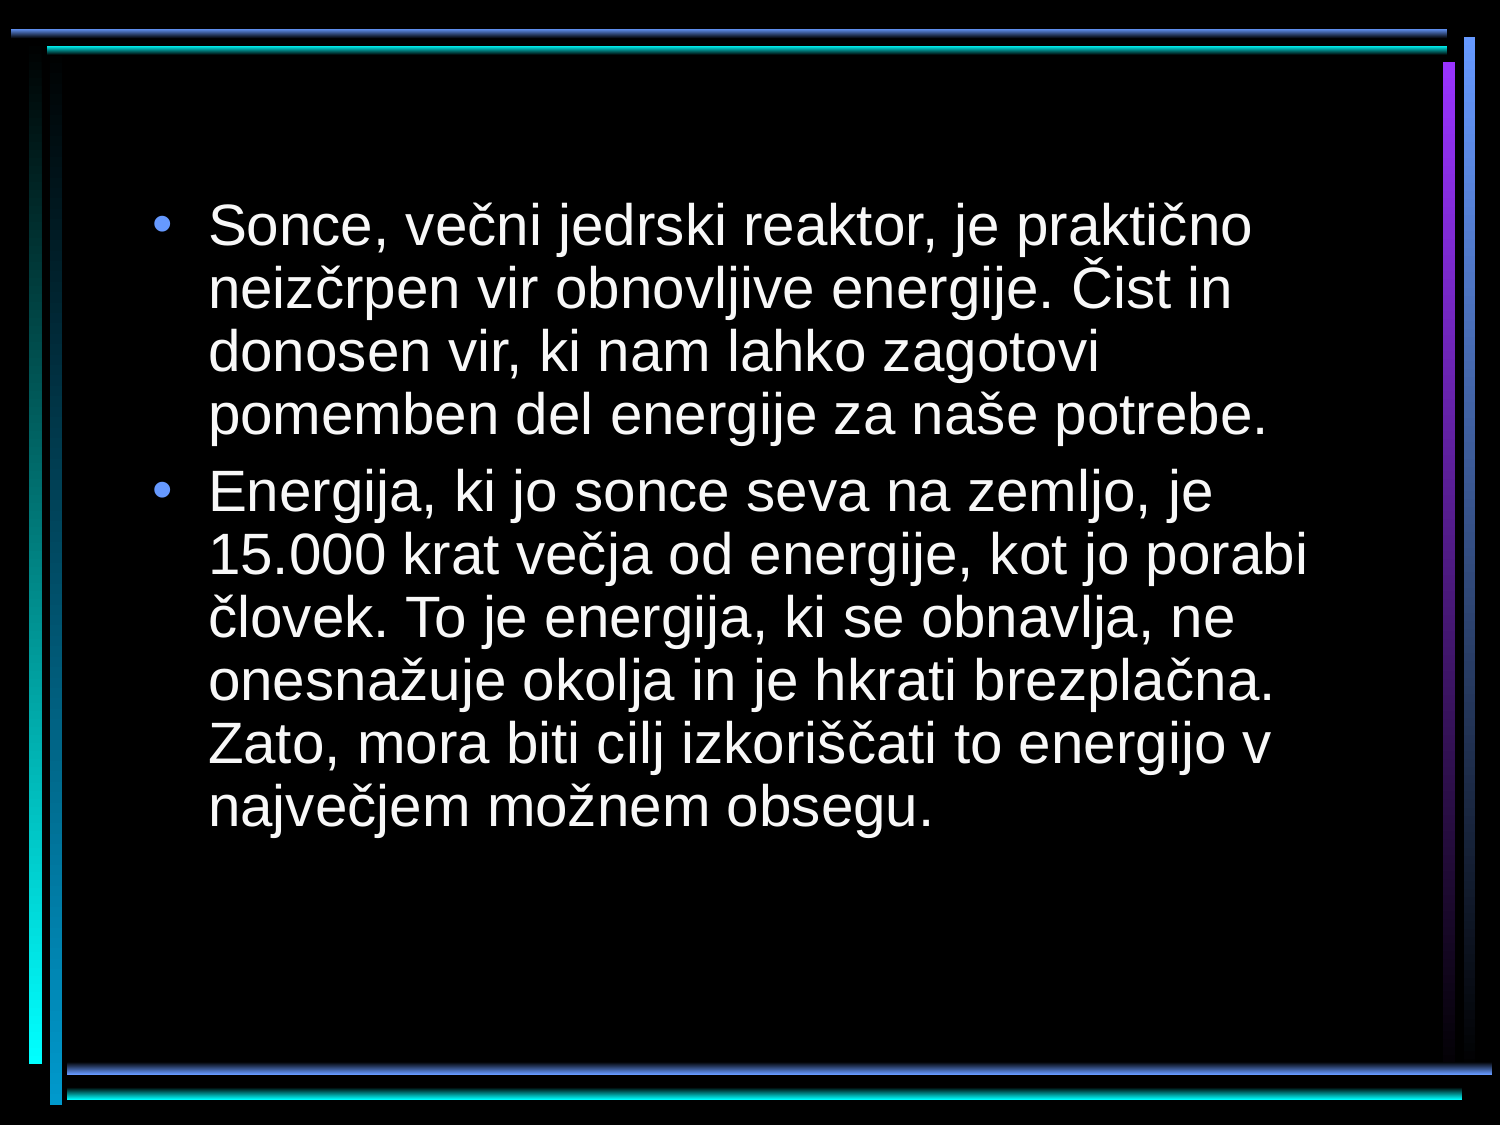

# Sonce, večni jedrski reaktor, je praktično neizčrpen vir obnovljive energije. Čist in donosen vir, ki nam lahko zagotovi pomemben del energije za naše potrebe.
Energija, ki jo sonce seva na zemljo, je 15.000 krat večja od energije, kot jo porabi človek. To je energija, ki se obnavlja, ne onesnažuje okolja in je hkrati brezplačna. Zato, mora biti cilj izkoriščati to energijo v največjem možnem obsegu.